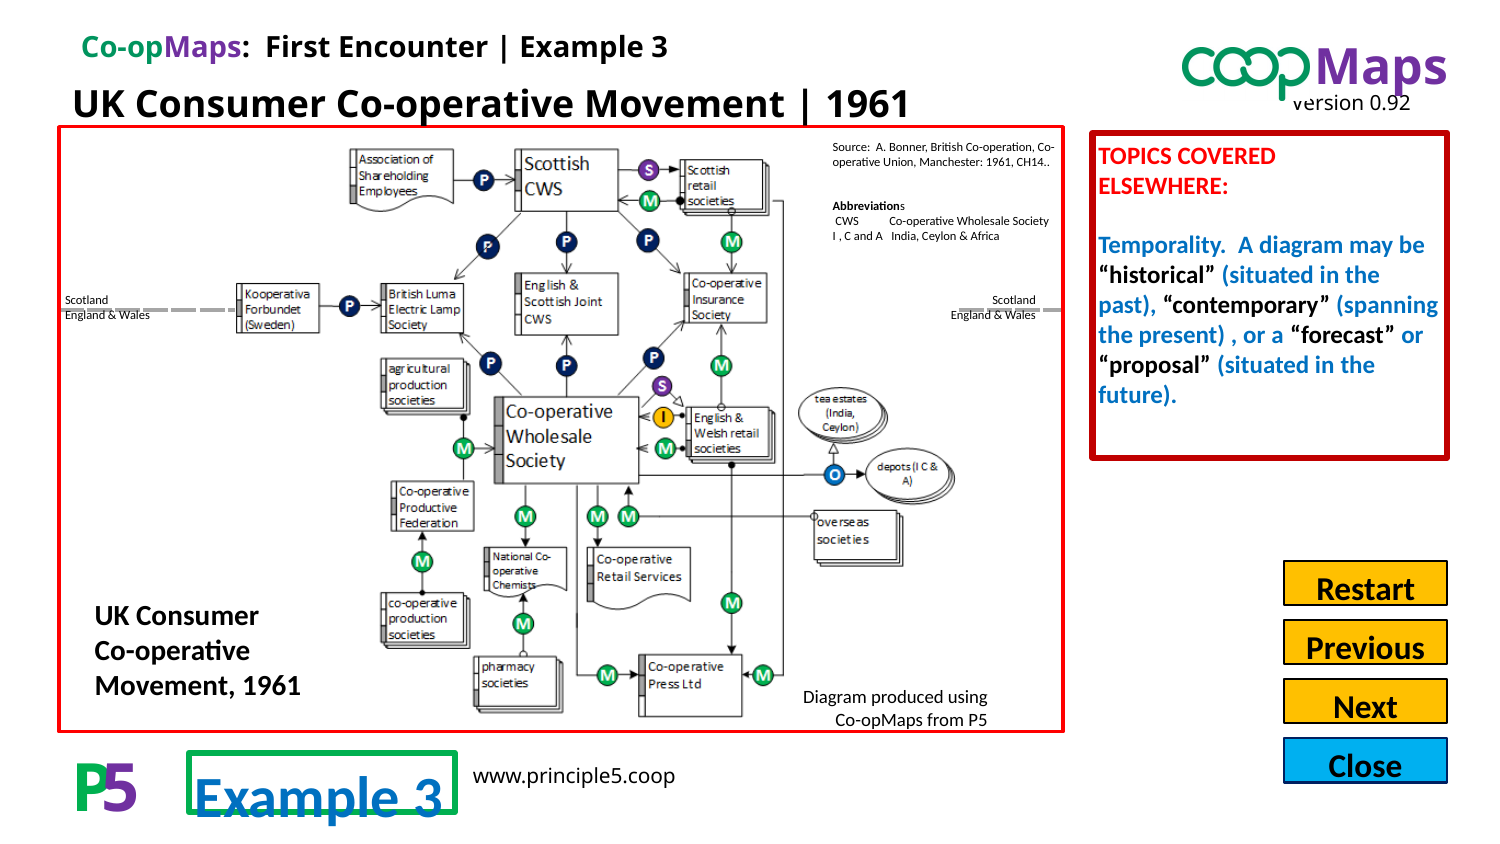

Co-opMaps: First Encounter | Example 3
Maps
Version 0.92
UK Consumer Co-operative Movement | 1961
Source: A. Bonner, British Co-operation, Co-operative Union, Manchester: 1961, CH14..
TOPICS COVERED
ELSEWHERE:
Temporality. A diagram may be “historical” (situated in the past), “contemporary” (spanning the present) , or a “forecast” or “proposal” (situated in the future).
Abbreviations
 CWS Co-operative Wholesale Society
I , C and A India, Ceylon & Africa
Scotland
England & Wales
Scotland
England & Wales
Restart
UK Consumer
Co-operative
Movement, 1961
Previous
Diagram produced using
Co-opMaps from P5
Next
P
5
Close
Example 3
 www.principle5.coop